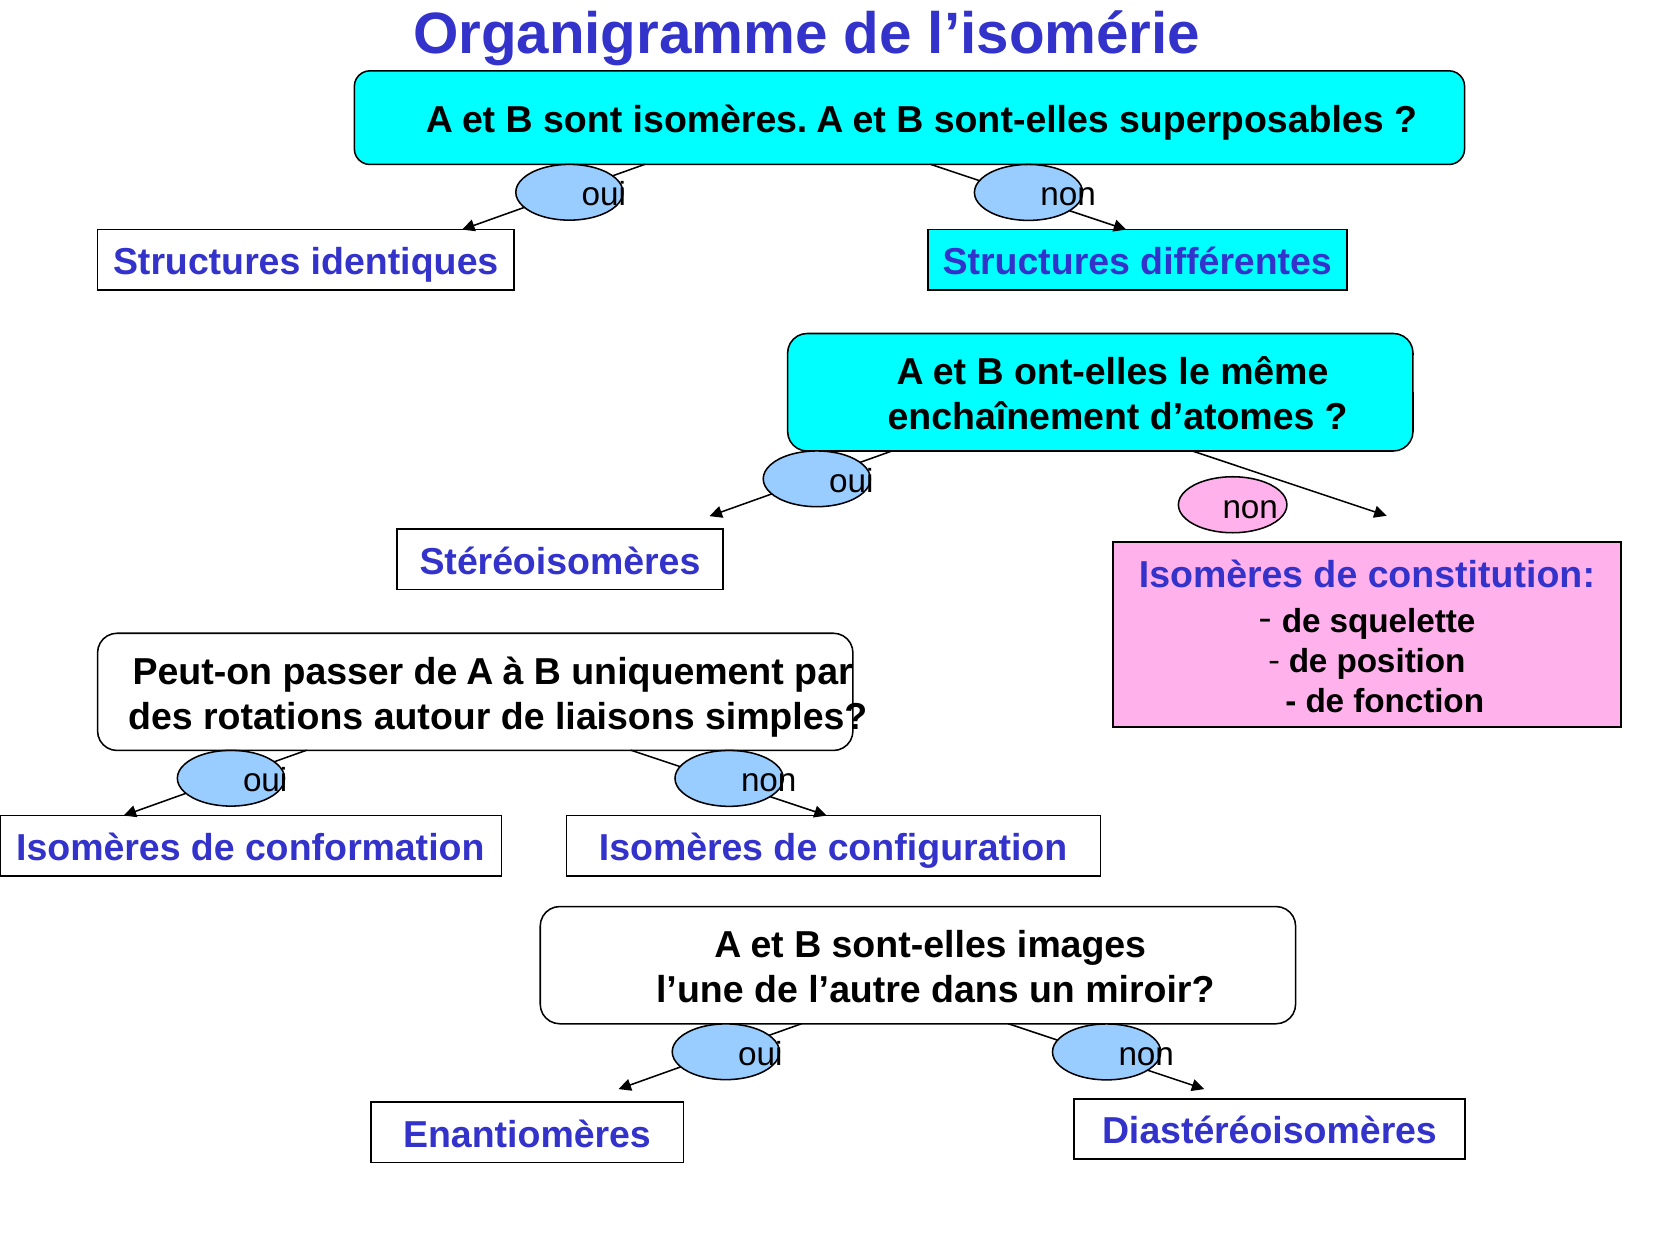

Organigramme de l’isomérie
A et B sont isomères. A et B sont-elles superposables ?
oui
non
Structures identiques
Structures différentes
A et B ont-elles le même
enchaînement d’atomes ?
oui
non
Stéréoisomères
Isomères de constitution:
 de squelette
 de position
- de fonction
Peut-on passer de A à B uniquement par
 des rotations autour de liaisons simples?
oui
non
Isomères de conformation
Isomères de configuration
A et B sont-elles images
l’une de l’autre dans un miroir?
oui
non
Diastéréoisomères
Enantiomères